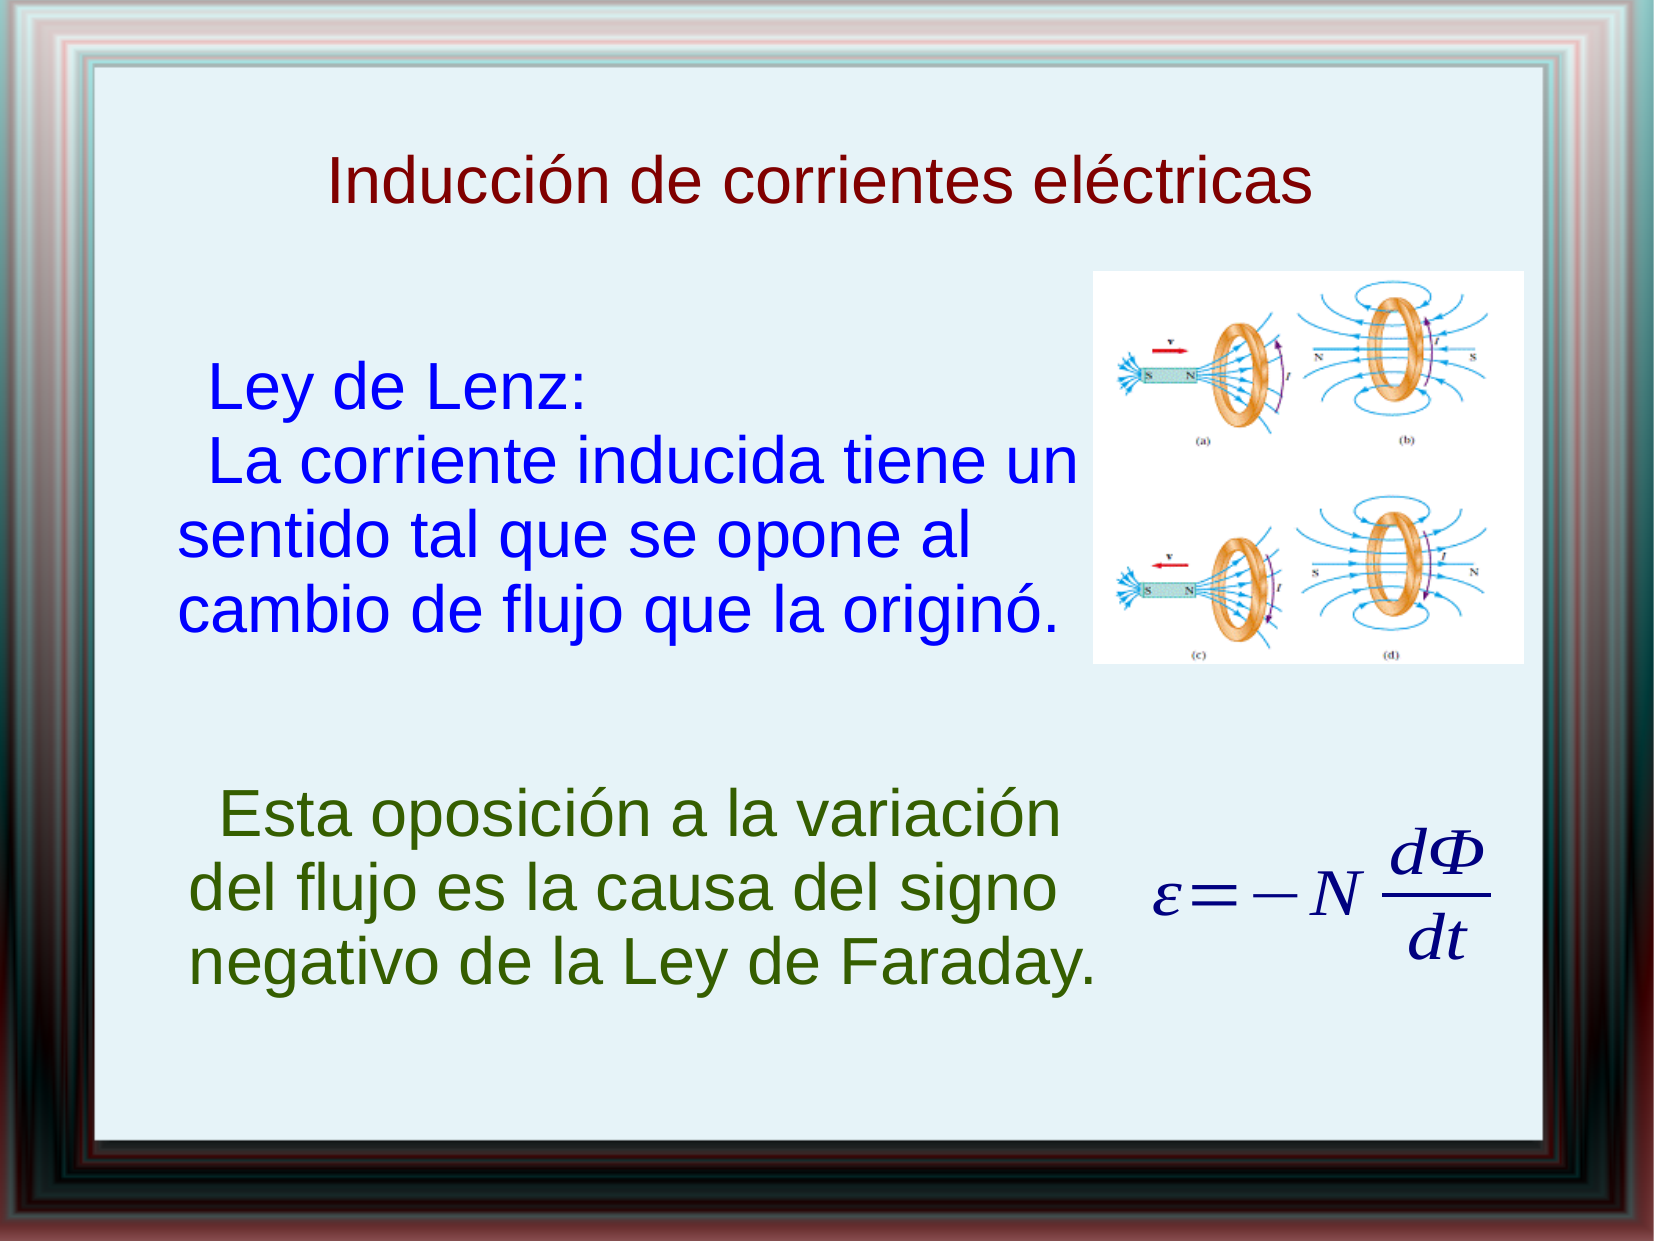

Inducción de corrientes eléctricas
Ley de Lenz:
La corriente inducida tiene un sentido tal que se opone al cambio de flujo que la originó.
Esta oposición a la variación del flujo es la causa del signo negativo de la Ley de Faraday.